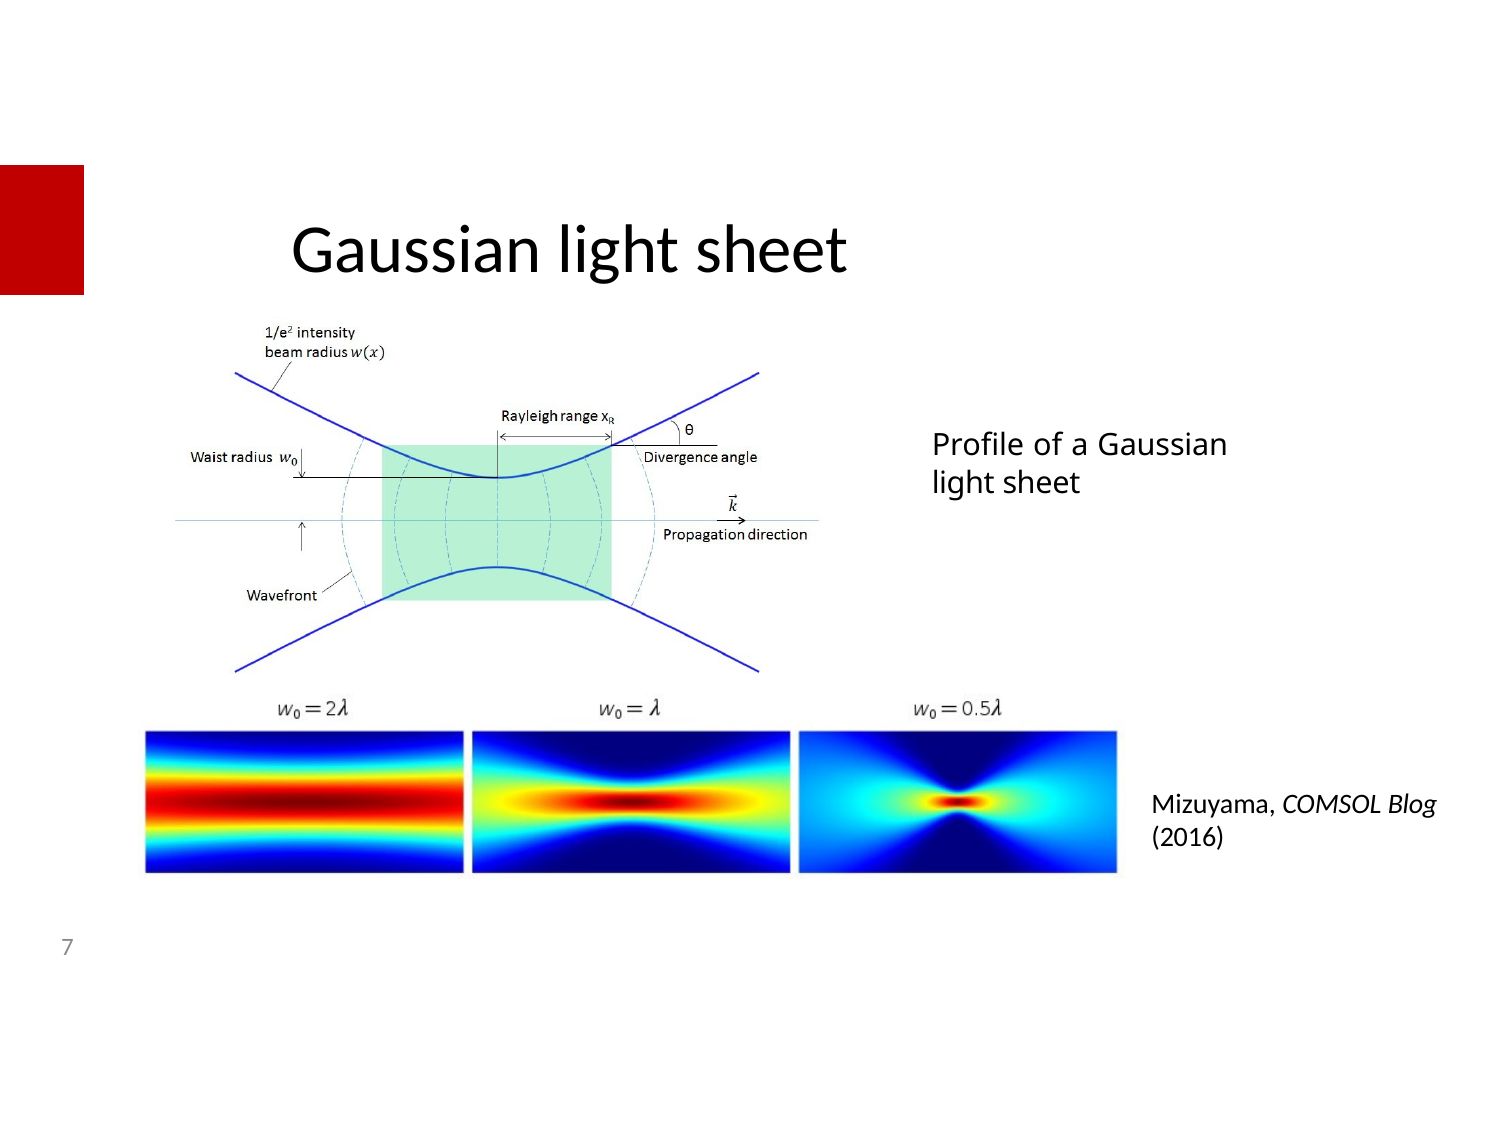

# Gaussian light sheet
Profile of a Gaussian light sheet
Mizuyama, COMSOL Blog
(2016)
1